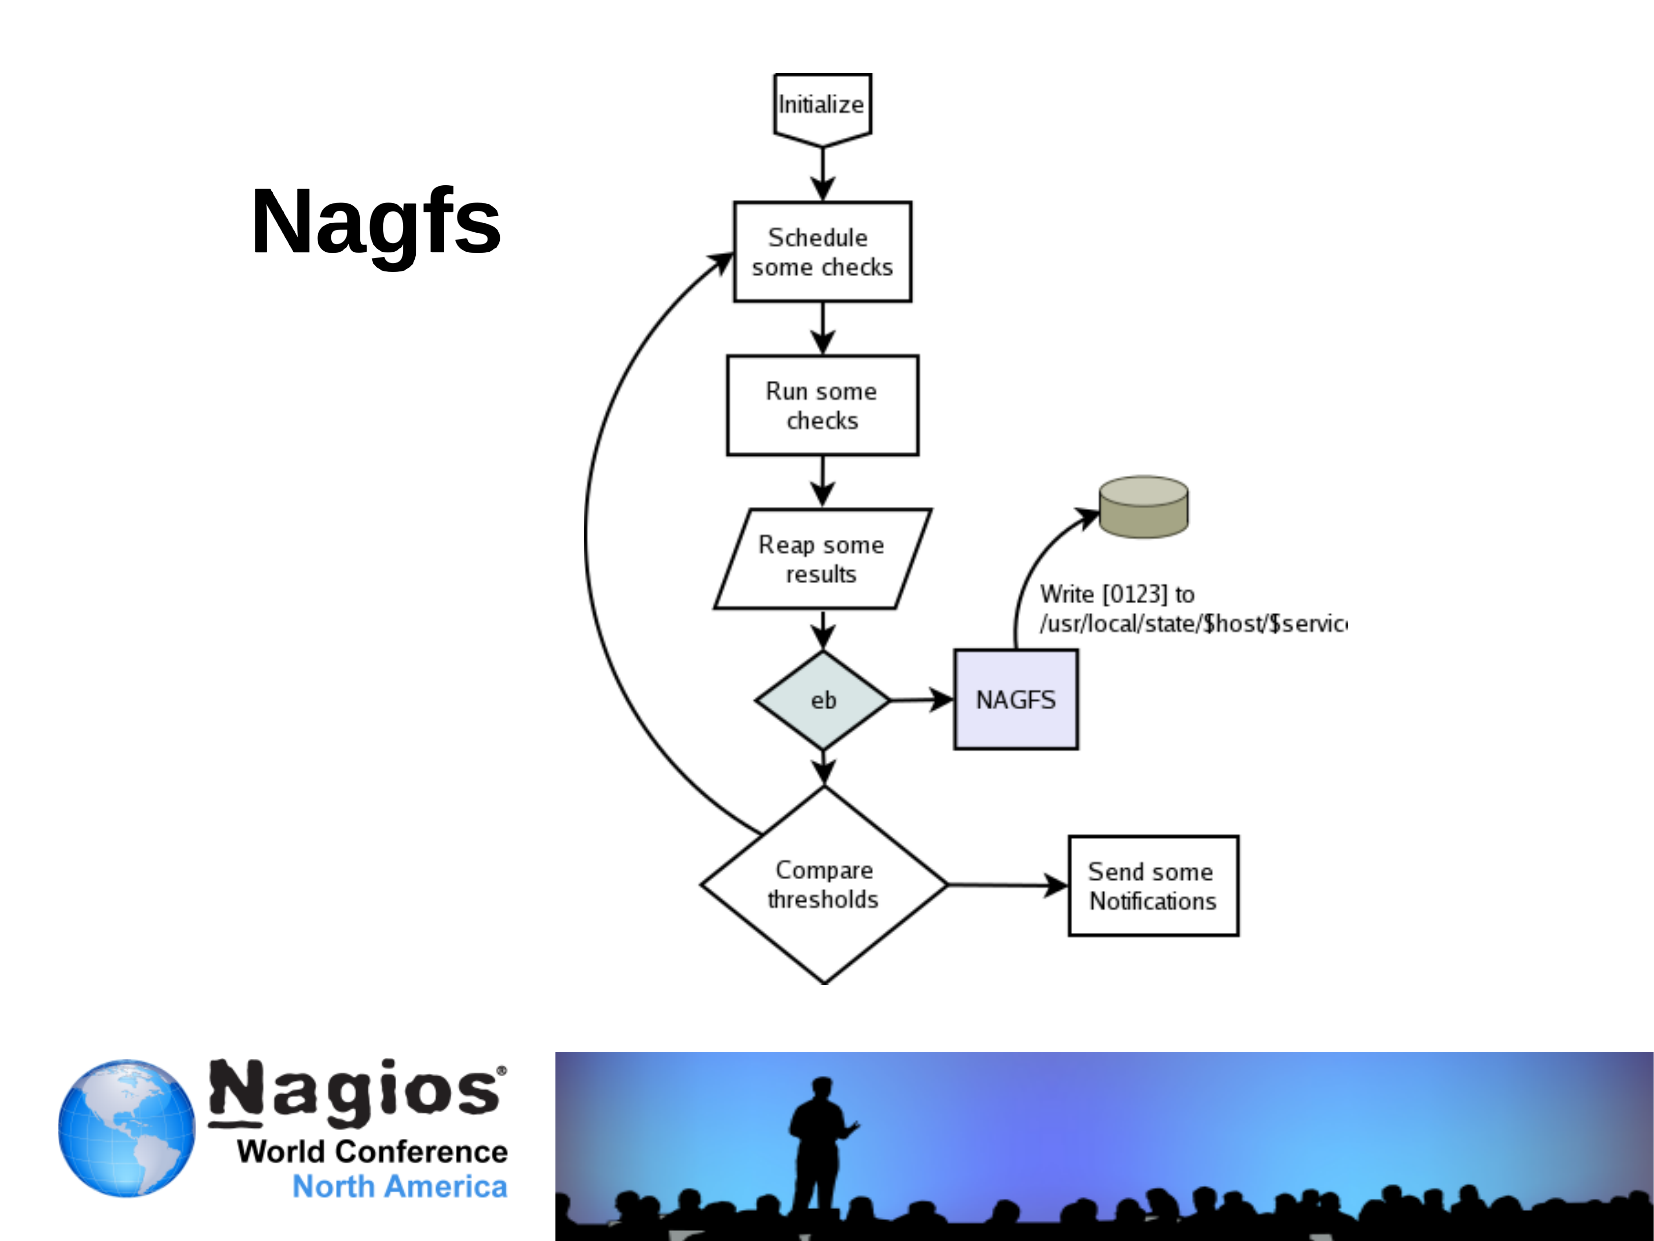

# Nagfs
2011
Nagios World Conference
10